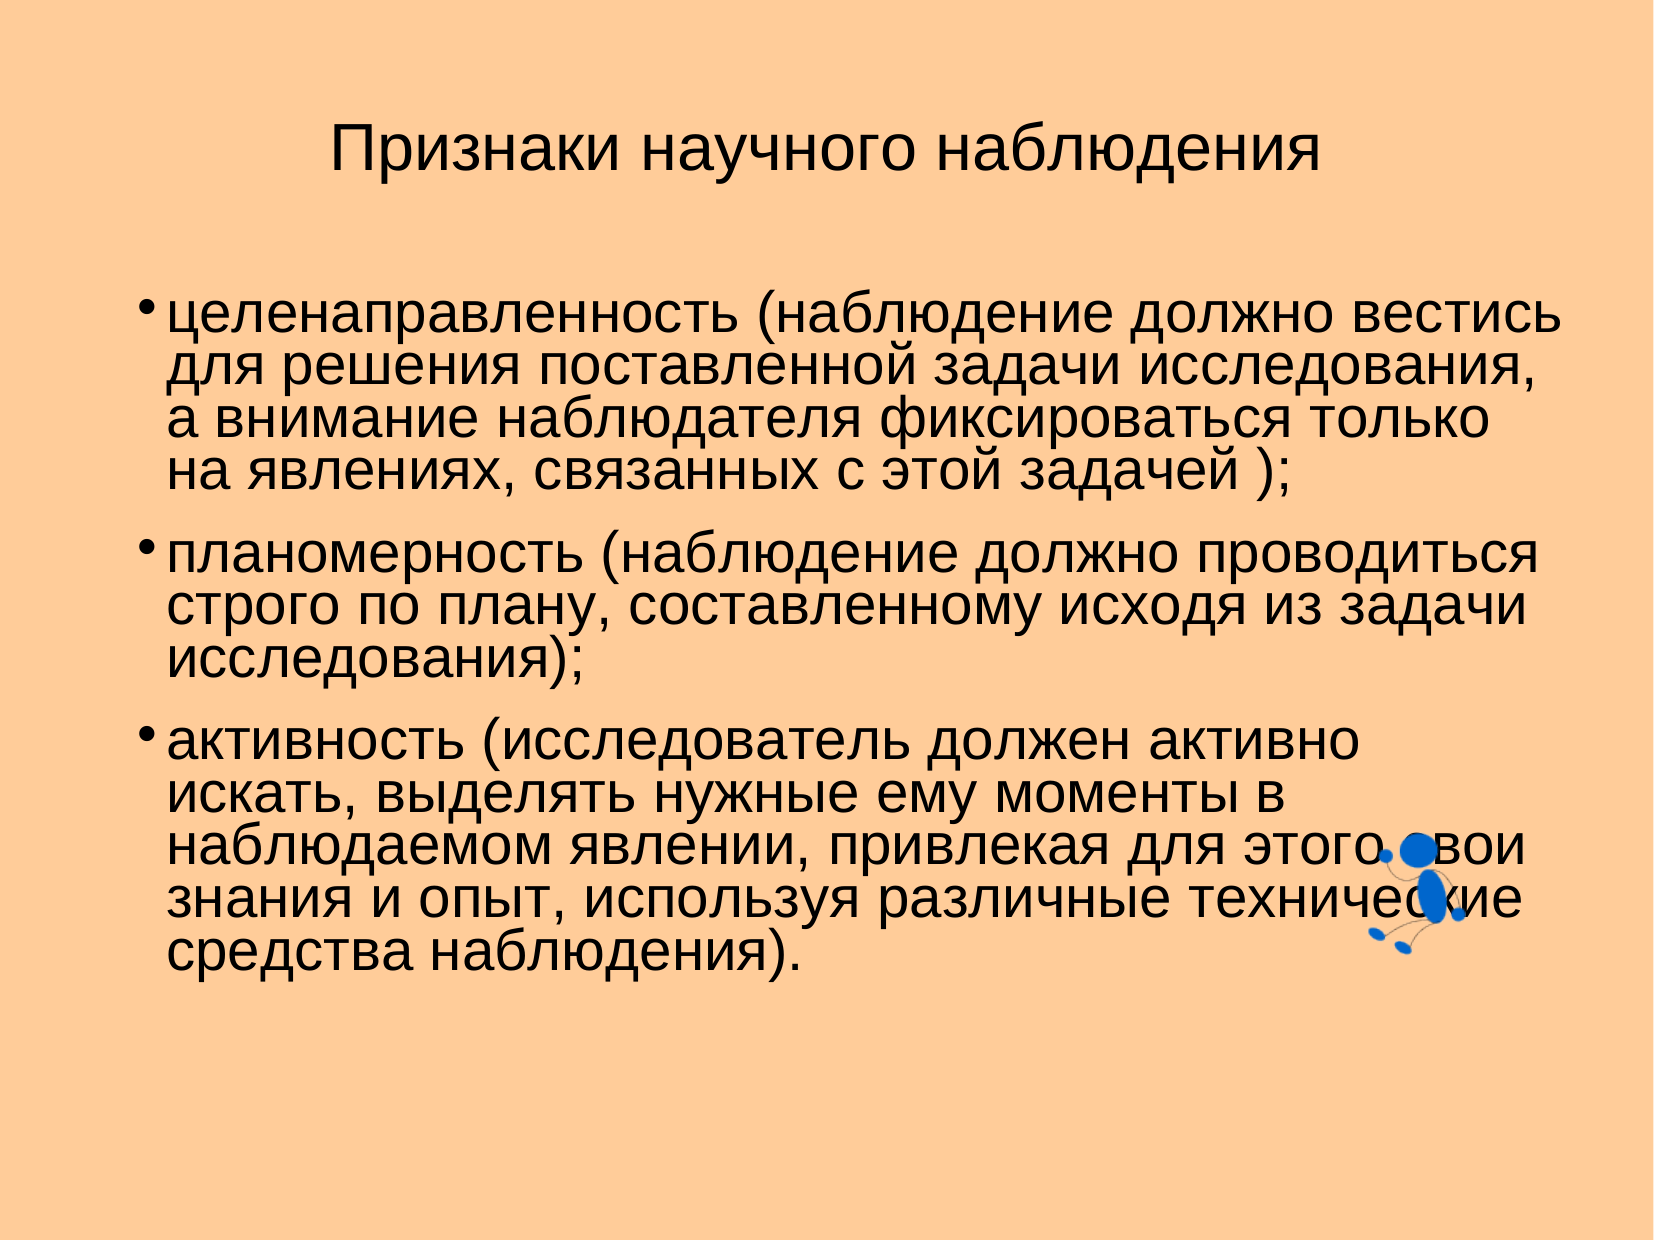

# Признаки научного наблюдения
целенаправленность (наблюдение должно вестись для решения поставленной задачи исследования, а внимание наблюдателя фиксироваться только на явлениях, связанных с этой задачей );
планомерность (наблюдение должно проводиться строго по плану, составленному исходя из задачи исследования);
активность (исследователь должен активно искать, выделять нужные ему моменты в наблюдаемом явлении, привлекая для этого свои знания и опыт, используя различные технические средства наблюдения).